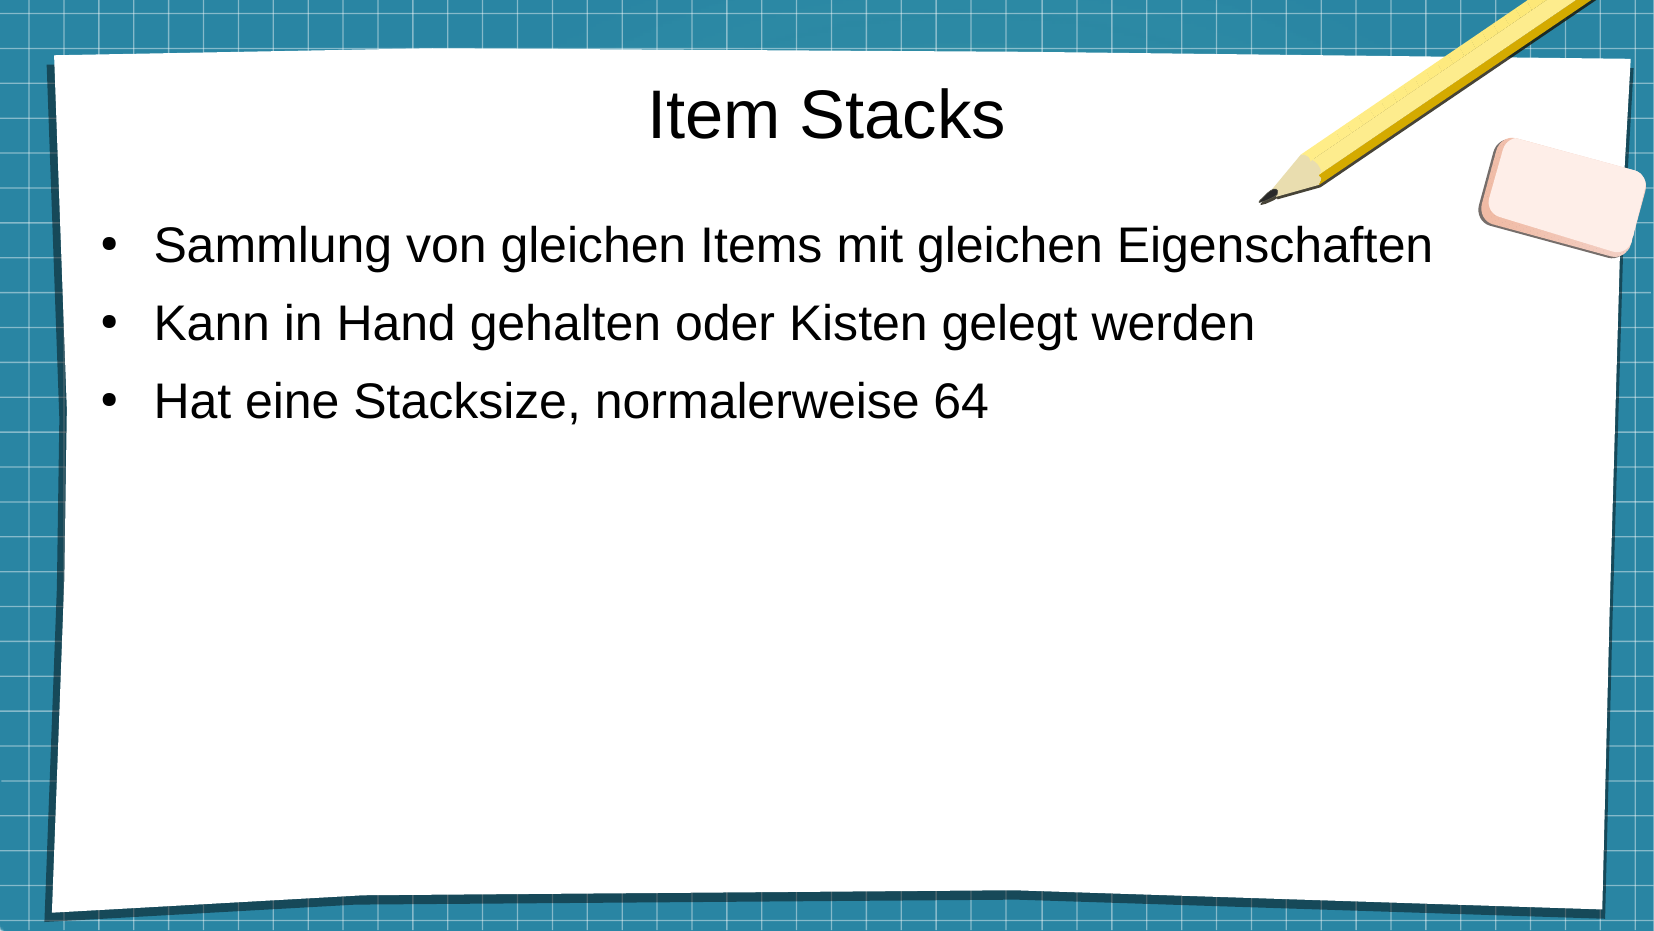

# Item Stacks
Sammlung von gleichen Items mit gleichen Eigenschaften
Kann in Hand gehalten oder Kisten gelegt werden
Hat eine Stacksize, normalerweise 64